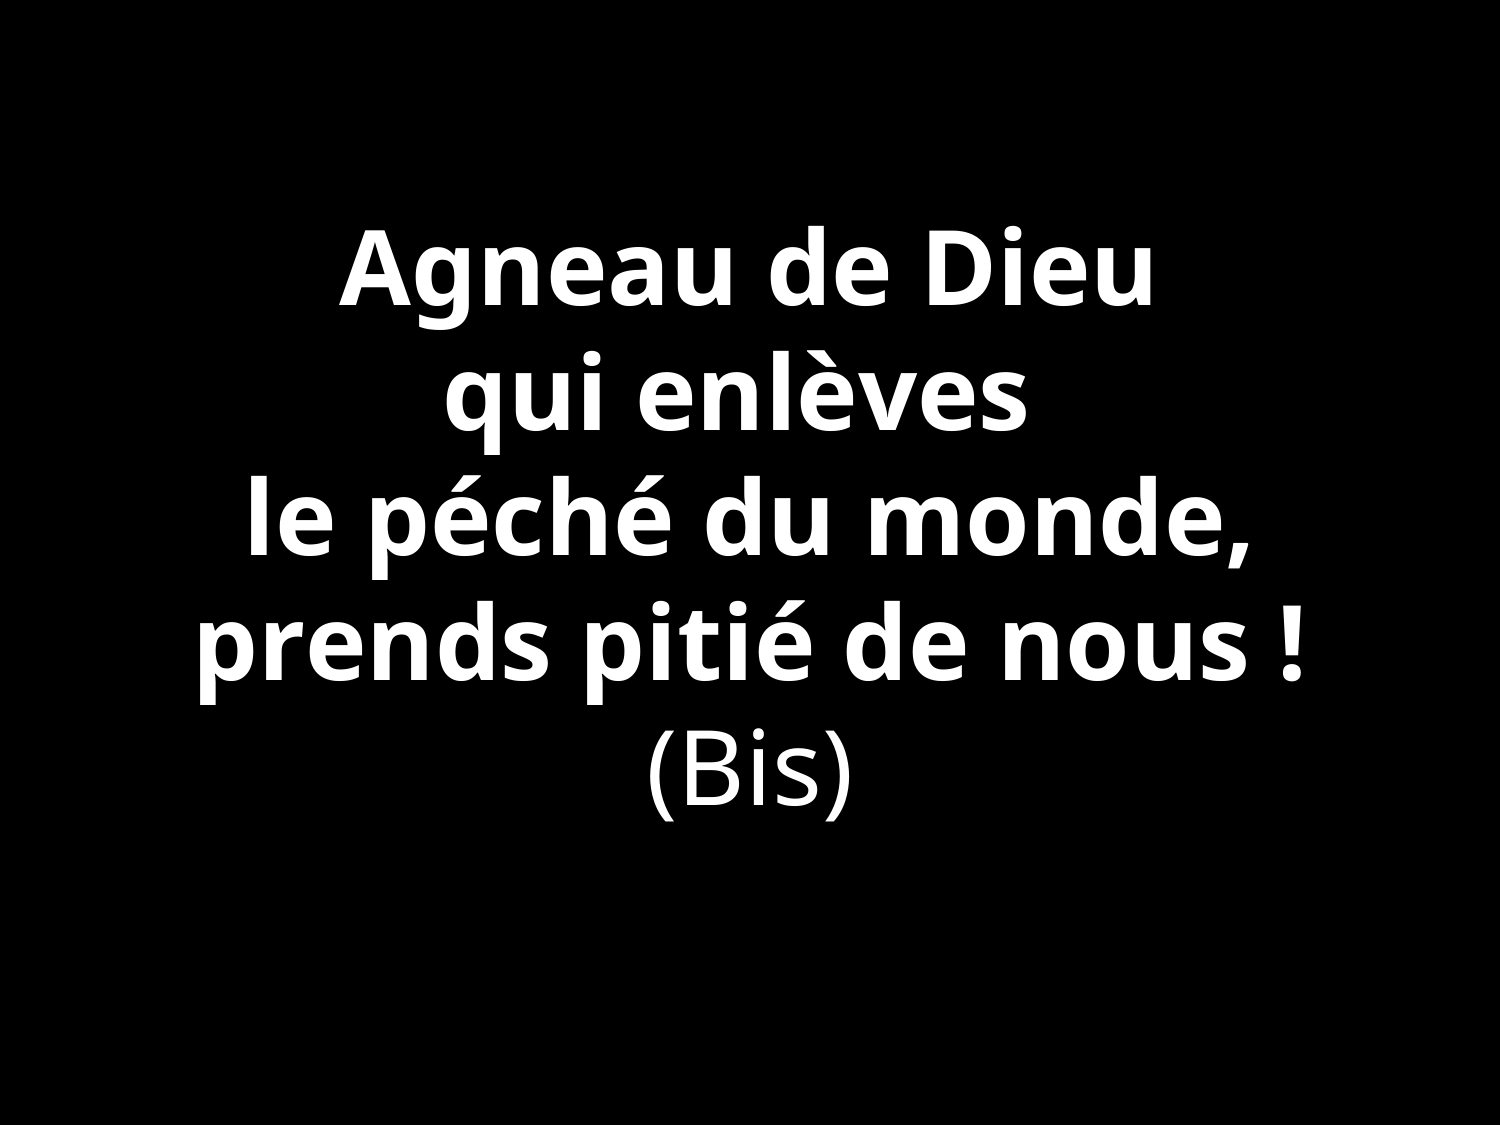

Agneau de Dieu
qui enlèves
le péché du monde,
prends pitié de nous !
(Bis)